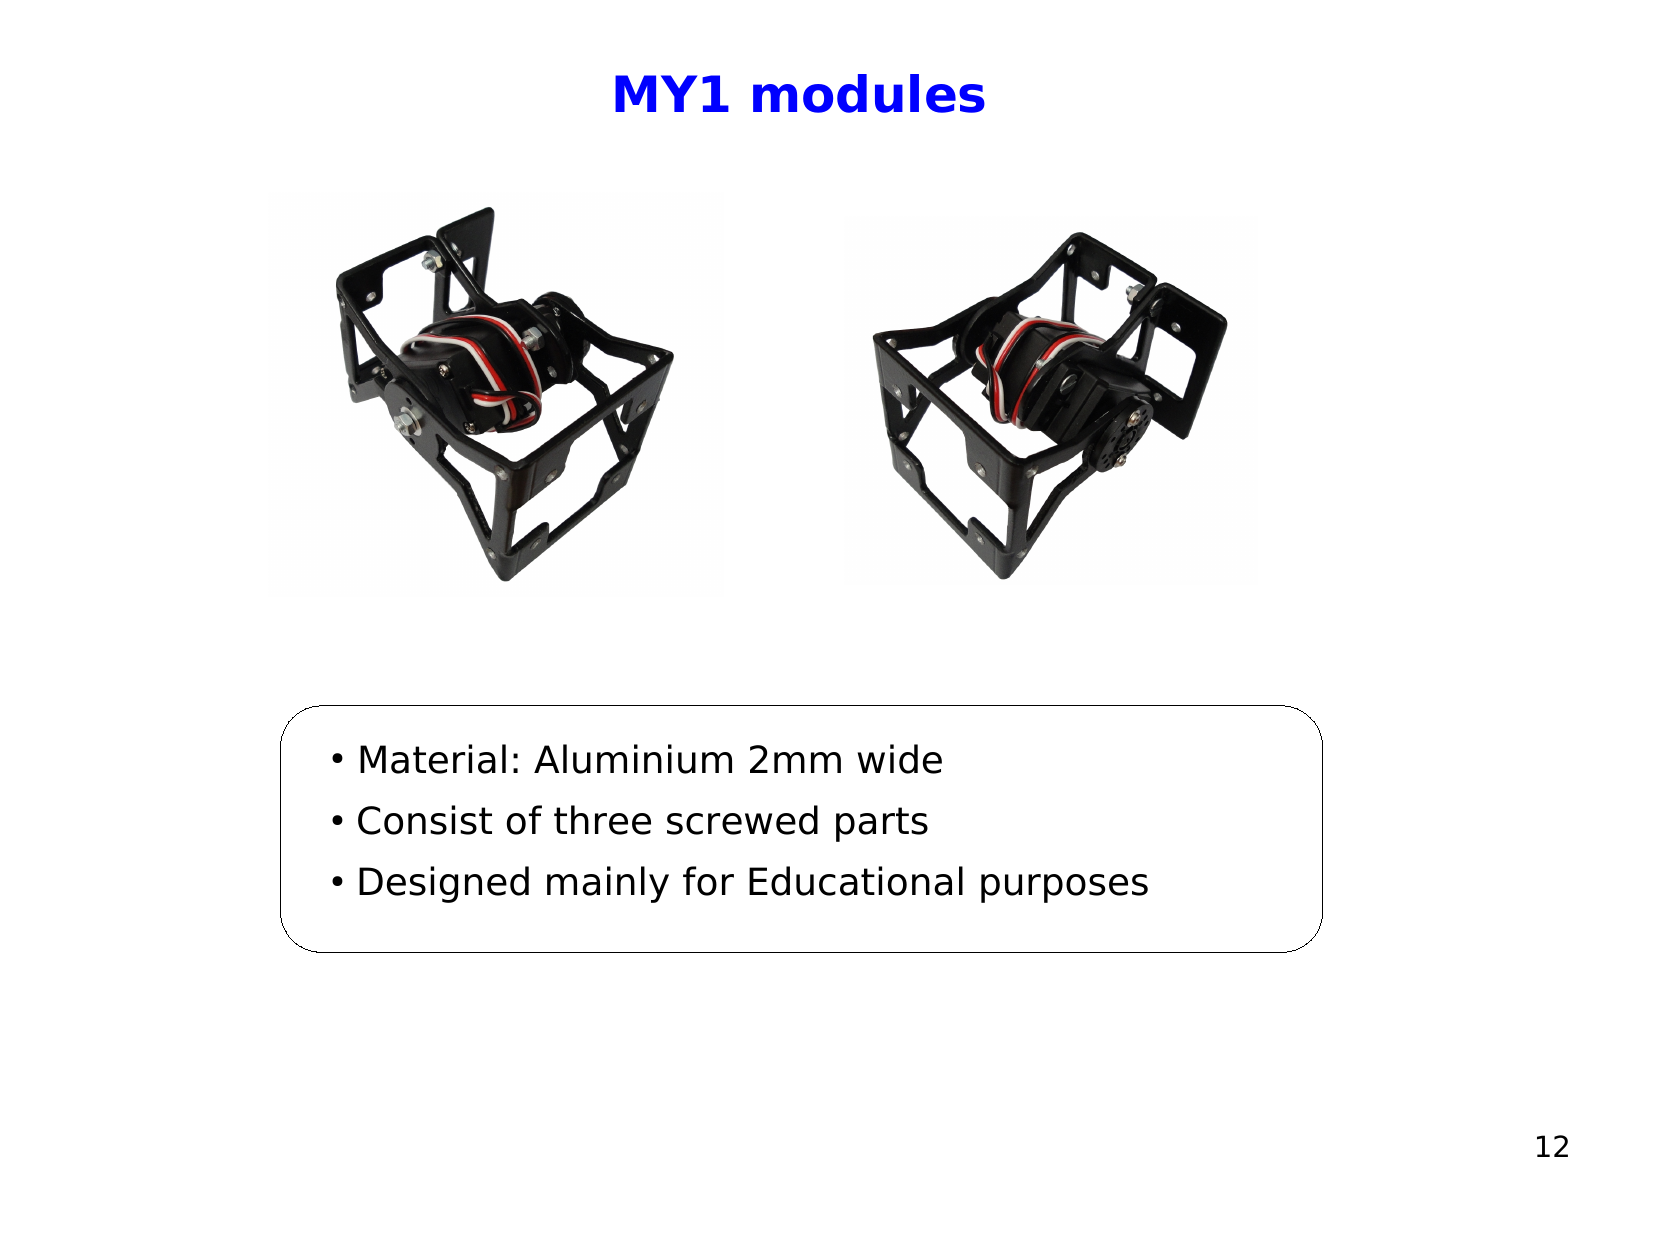

MY1 modules
 Material: Aluminium 2mm wide
 Consist of three screwed parts
 Designed mainly for Educational purposes
12